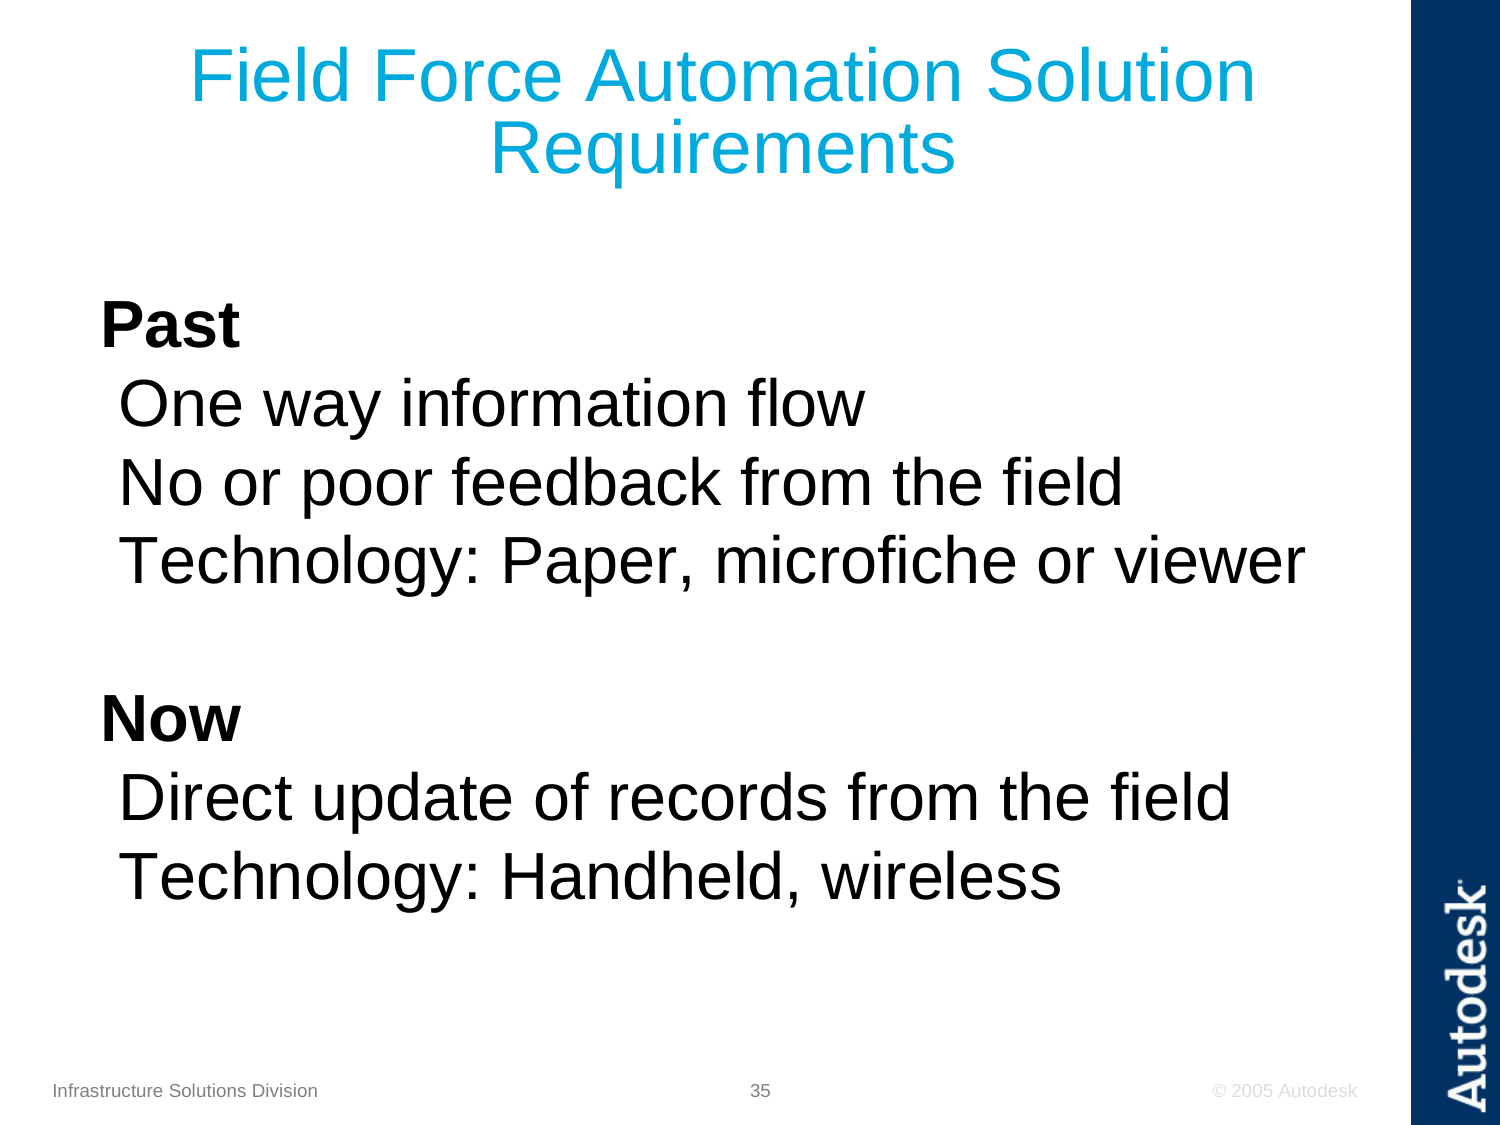

# Field Force Automation Solution Requirements
Past
One way information flow
No or poor feedback from the field
Technology: Paper, microfiche or viewer
Now
Direct update of records from the field
Technology: Handheld, wireless